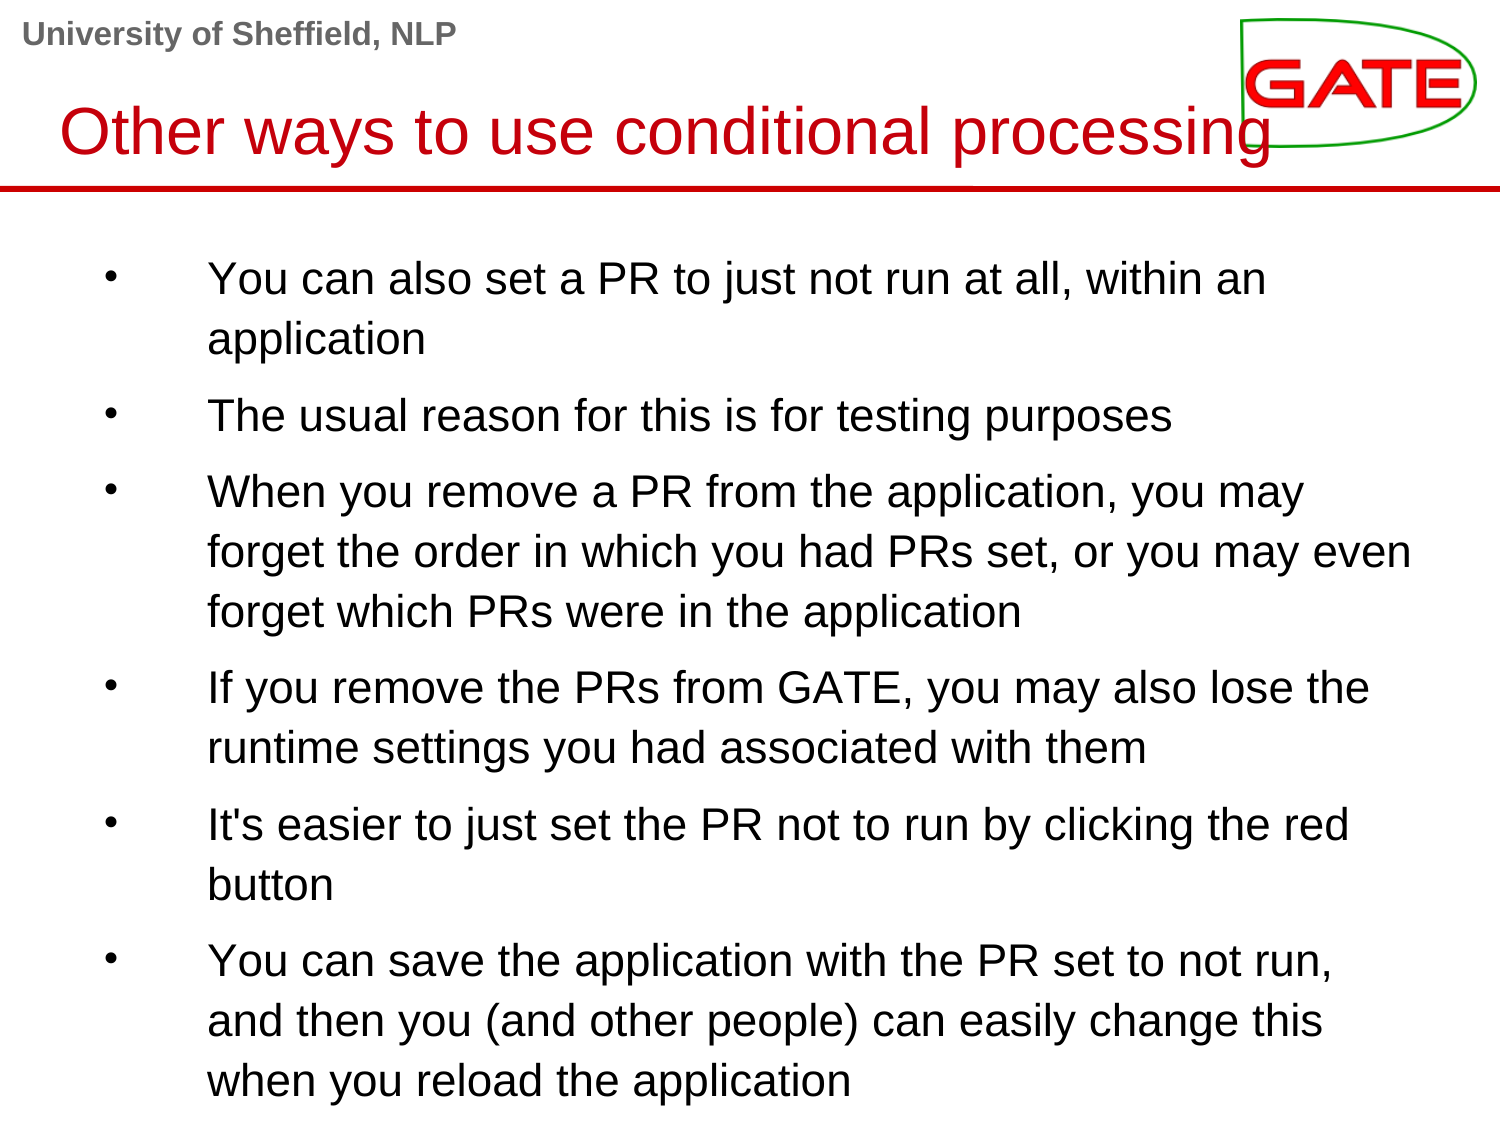

# Other ways to use conditional processing
You can also set a PR to just not run at all, within an application
The usual reason for this is for testing purposes
When you remove a PR from the application, you may forget the order in which you had PRs set, or you may even forget which PRs were in the application
If you remove the PRs from GATE, you may also lose the runtime settings you had associated with them
It's easier to just set the PR not to run by clicking the red button
You can save the application with the PR set to not run, and then you (and other people) can easily change this when you reload the application